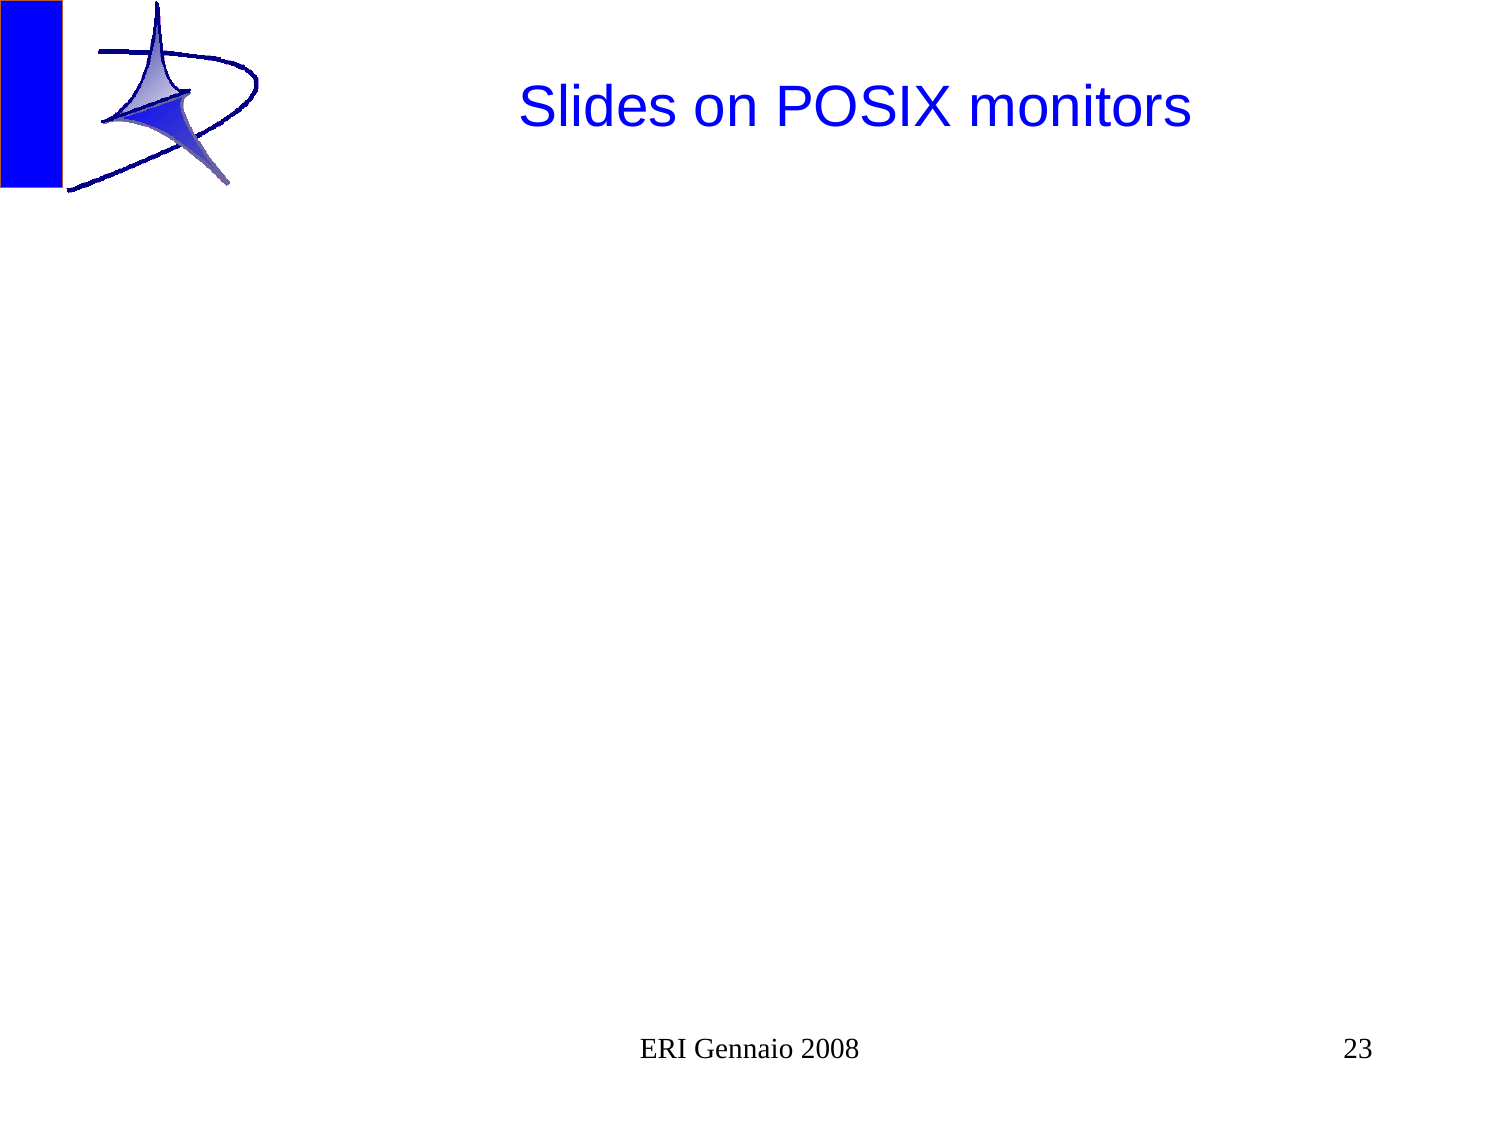

# Slides on POSIX monitors
ERI Gennaio 2008
23